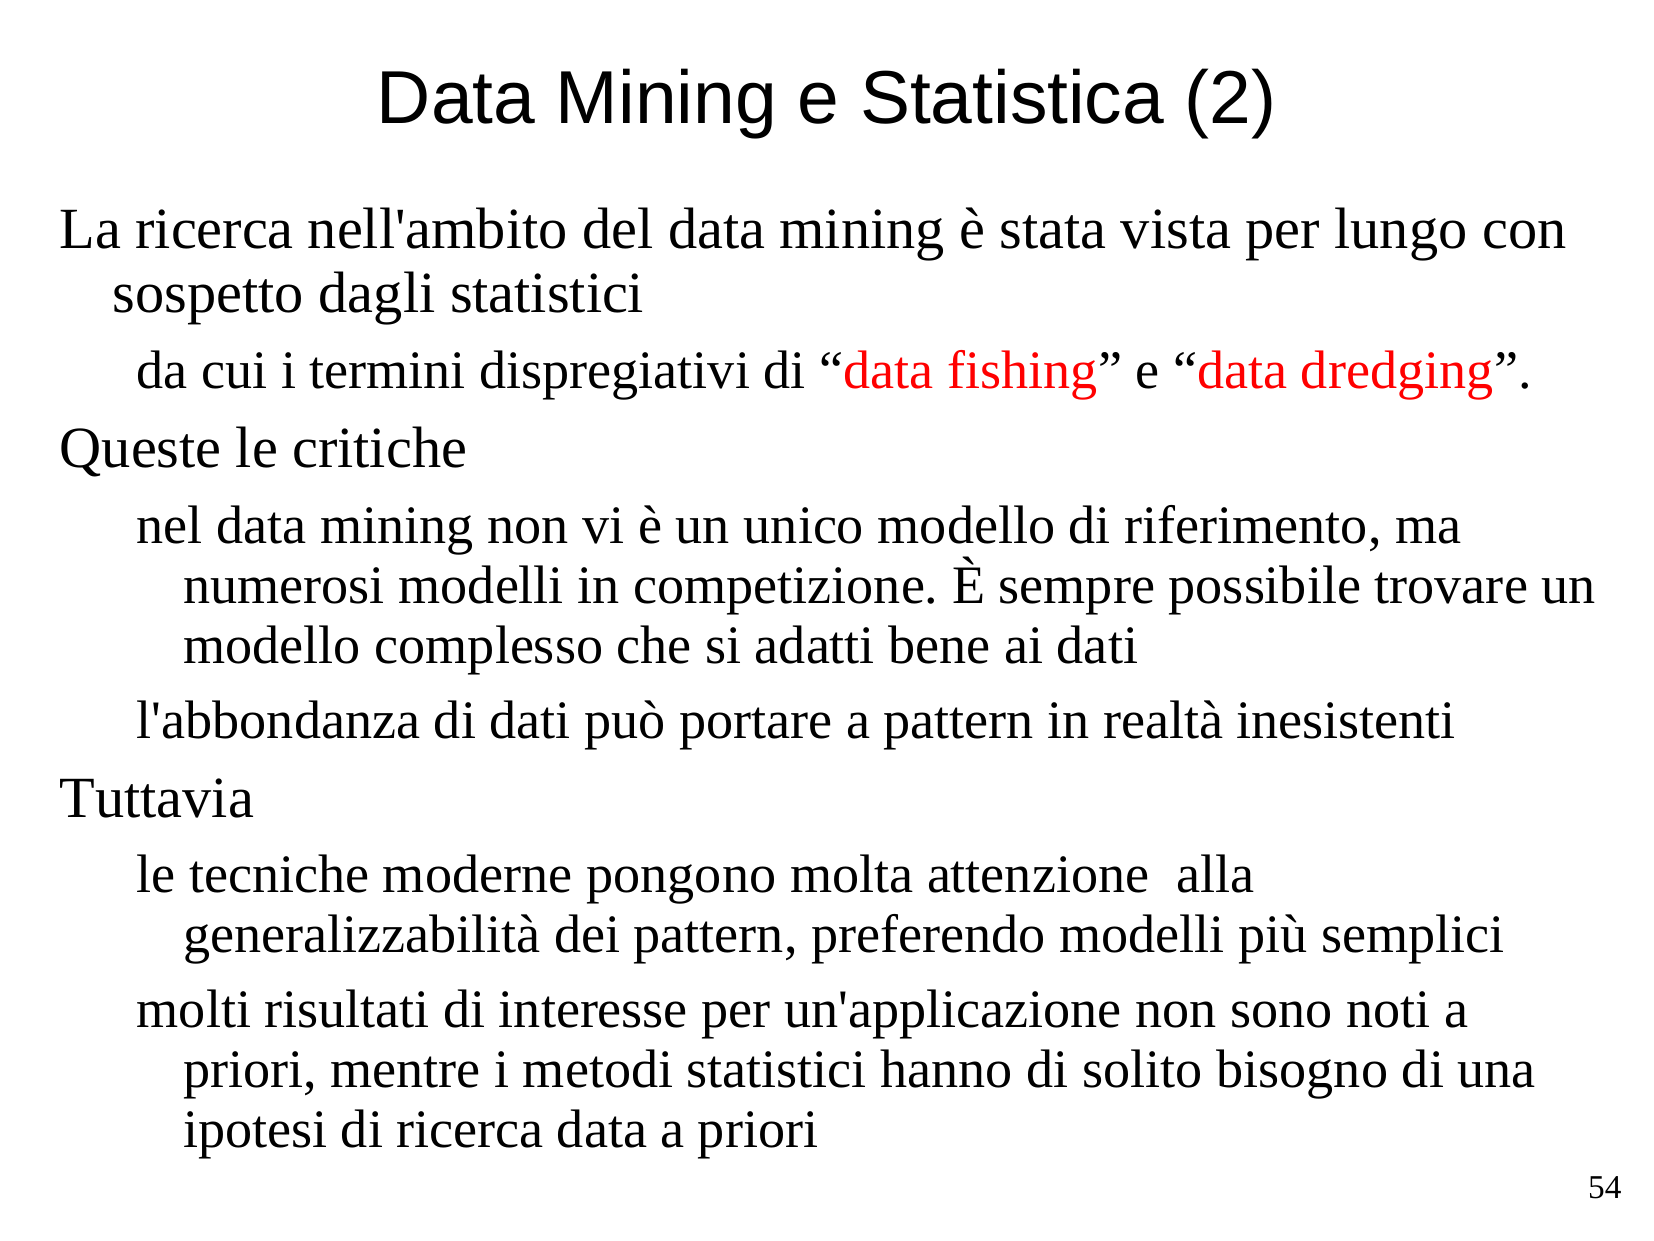

# Data Mining e Statistica (2)
La ricerca nell'ambito del data mining è stata vista per lungo con sospetto dagli statistici
da cui i termini dispregiativi di “data fishing” e “data dredging”.
Queste le critiche
nel data mining non vi è un unico modello di riferimento, ma numerosi modelli in competizione. È sempre possibile trovare un modello complesso che si adatti bene ai dati
l'abbondanza di dati può portare a pattern in realtà inesistenti
Tuttavia
le tecniche moderne pongono molta attenzione alla generalizzabilità dei pattern, preferendo modelli più semplici
molti risultati di interesse per un'applicazione non sono noti a priori, mentre i metodi statistici hanno di solito bisogno di una ipotesi di ricerca data a priori